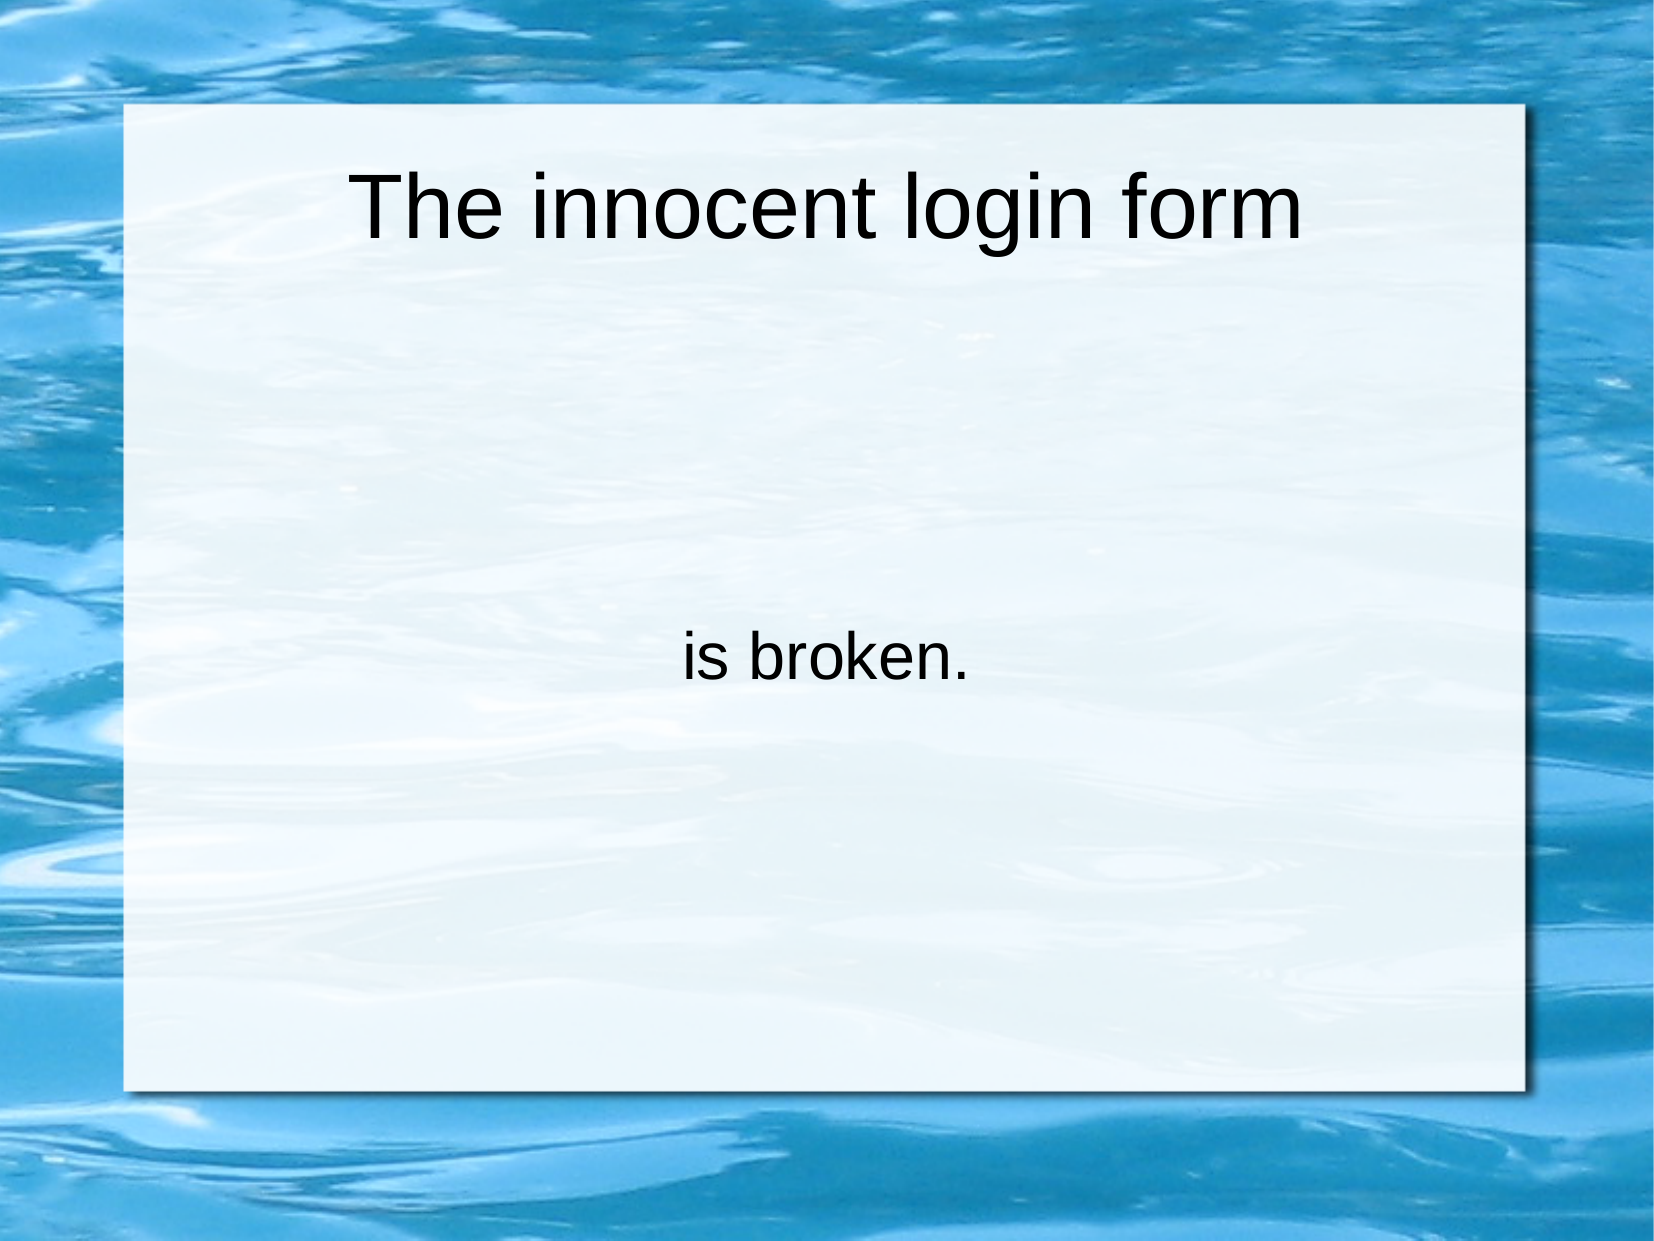

# The innocent login form
is broken.